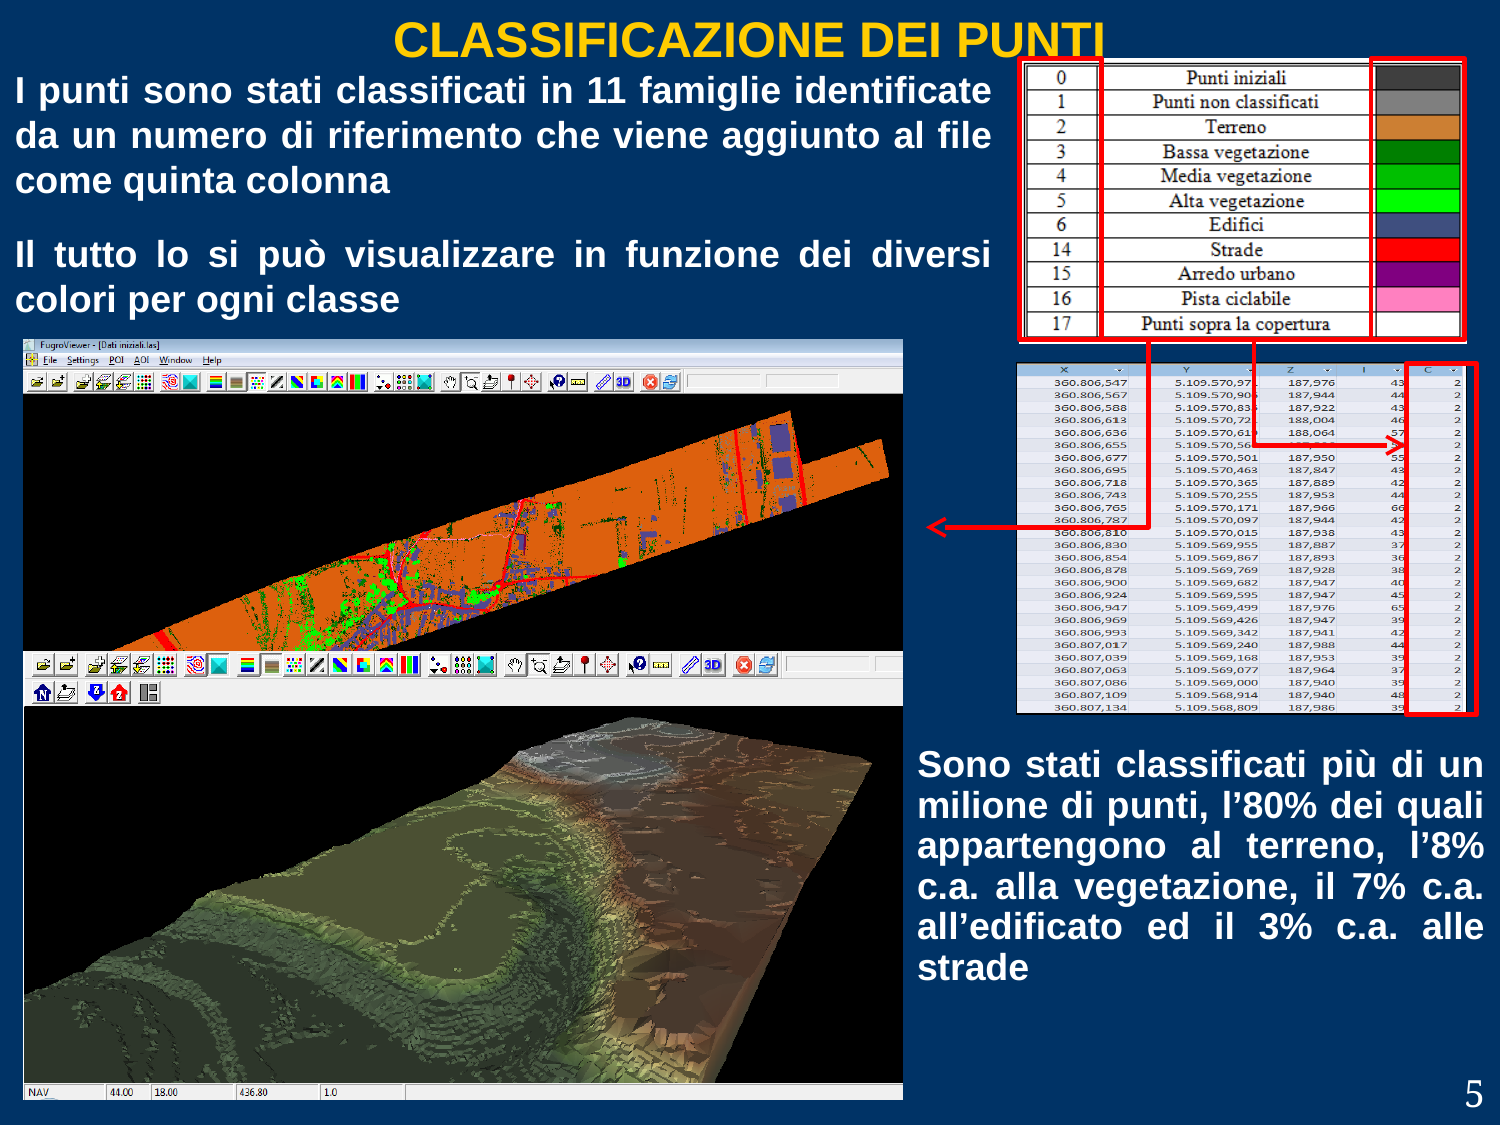

# CLASSIFICAZIONE DEI PUNTI
I punti sono stati classificati in 11 famiglie identificate da un numero di riferimento che viene aggiunto al file come quinta colonna
Il tutto lo si può visualizzare in funzione dei diversi colori per ogni classe
Sono stati classificati più di un milione di punti, l’80% dei quali appartengono al terreno, l’8% c.a. alla vegetazione, il 7% c.a. all’edificato ed il 3% c.a. alle strade